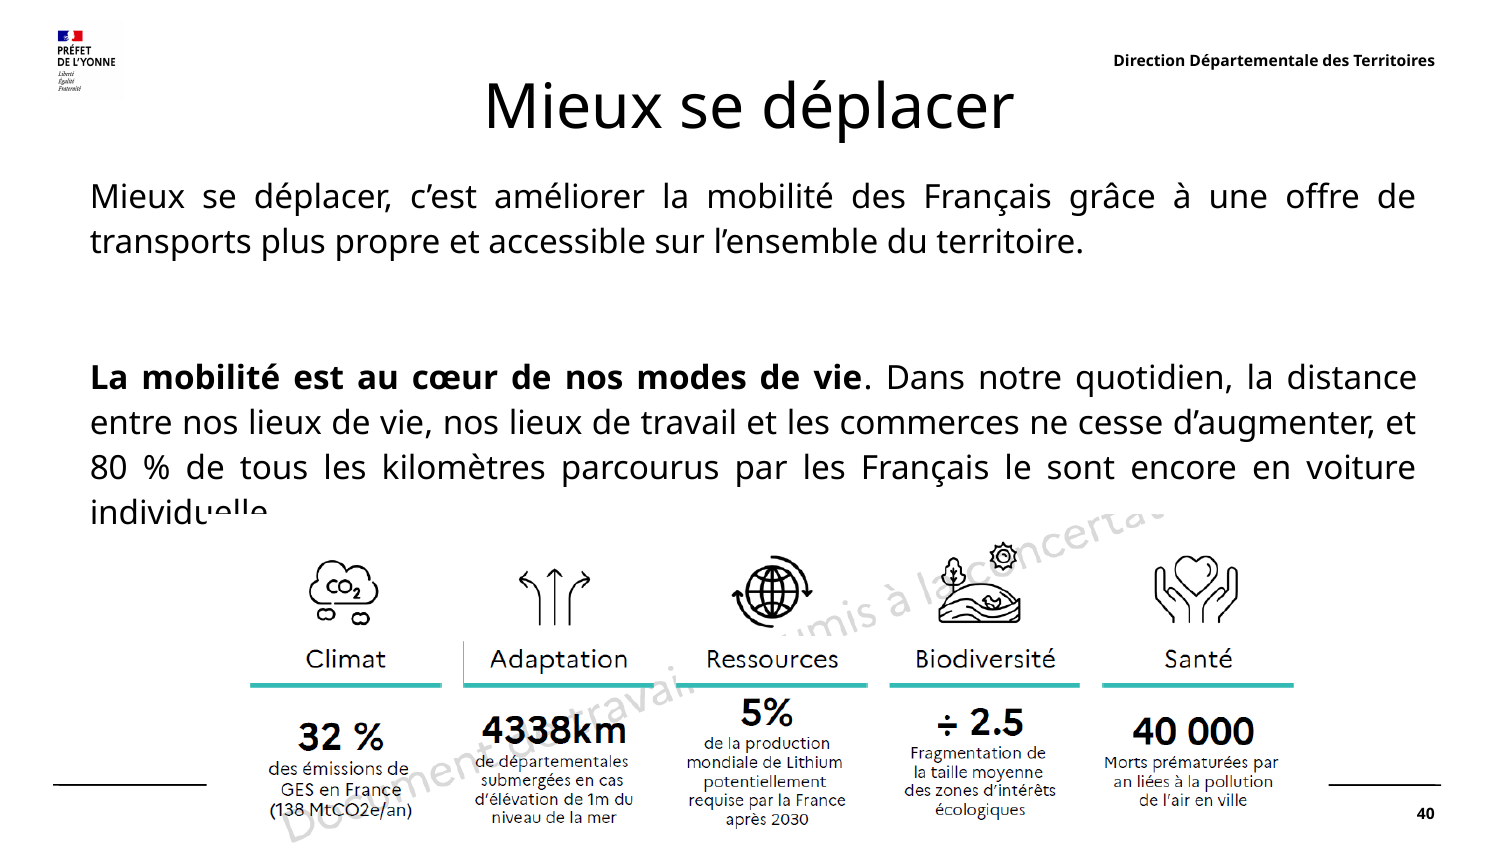

Direction Départementale des Territoires
# Mieux se déplacer
Mieux se déplacer, c’est améliorer la mobilité des Français grâce à une offre de transports plus propre et accessible sur l’ensemble du territoire.
La mobilité est au cœur de nos modes de vie. Dans notre quotidien, la distance entre nos lieux de vie, nos lieux de travail et les commerces ne cesse d’augmenter, et 80 % de tous les kilomètres parcourus par les Français le sont encore en voiture individuelle.
40